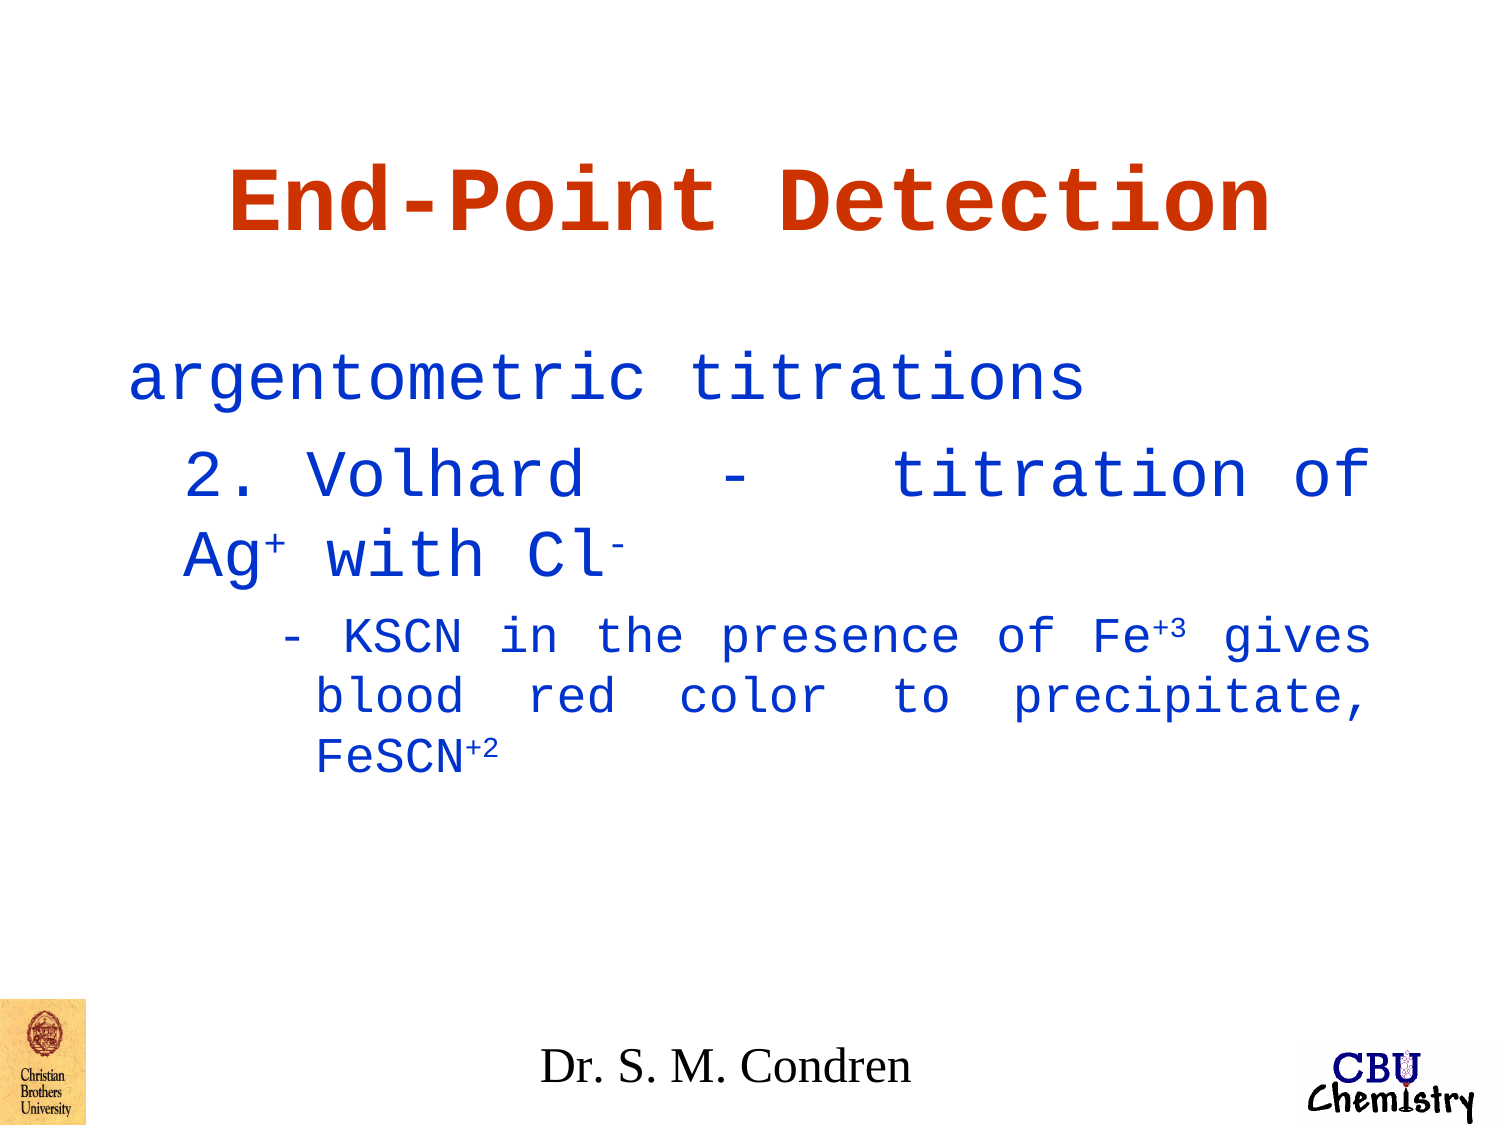

# End-Point Detection
argentometric titrations
	2. Volhard -	titration of Ag+ with Cl-
- KSCN in the presence of Fe+3 gives blood red color to precipitate, FeSCN+2